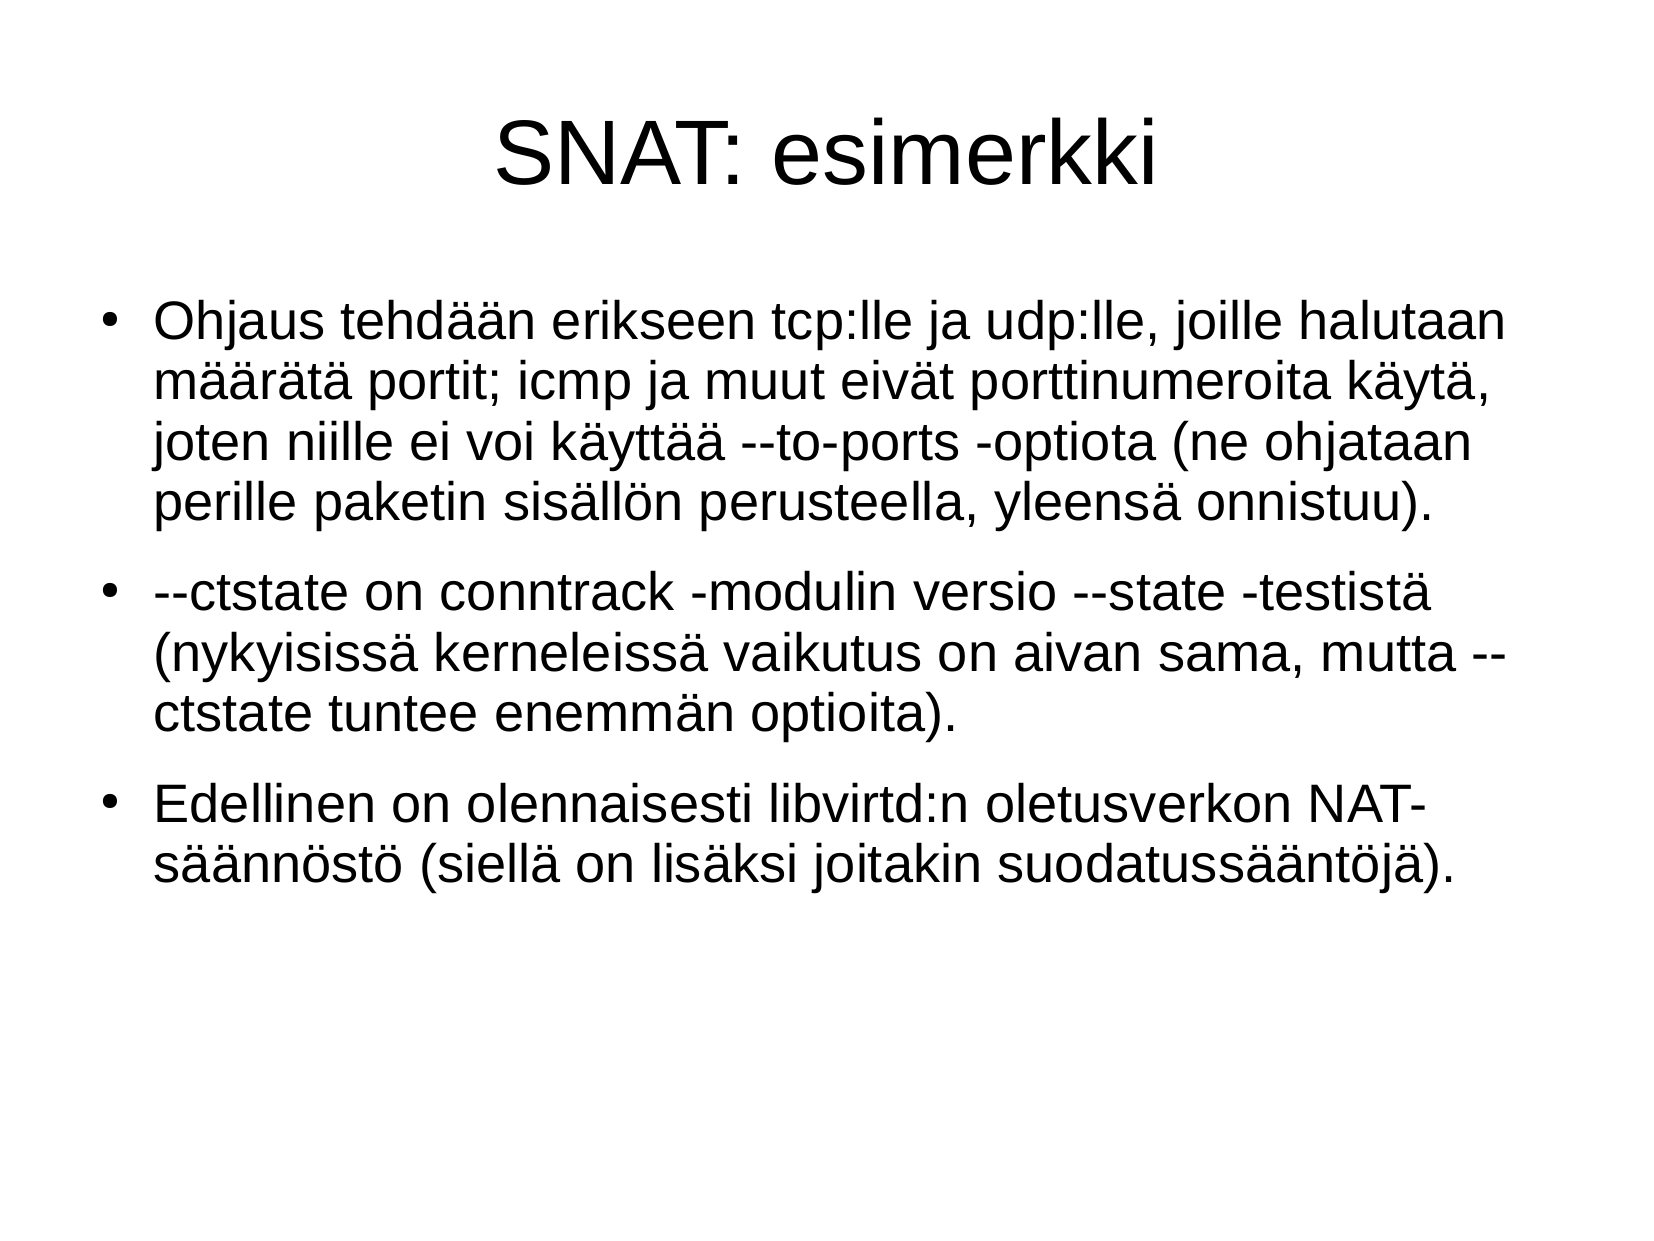

# SNAT: esimerkki
Ohjaus tehdään erikseen tcp:lle ja udp:lle, joille halutaan määrätä portit; icmp ja muut eivät porttinumeroita käytä, joten niille ei voi käyttää --to-ports -optiota (ne ohjataan perille paketin sisällön perusteella, yleensä onnistuu).
--ctstate on conntrack -modulin versio --state -testistä (nykyisissä kerneleissä vaikutus on aivan sama, mutta --ctstate tuntee enemmän optioita).
Edellinen on olennaisesti libvirtd:n oletusverkon NAT-säännöstö (siellä on lisäksi joitakin suodatussääntöjä).